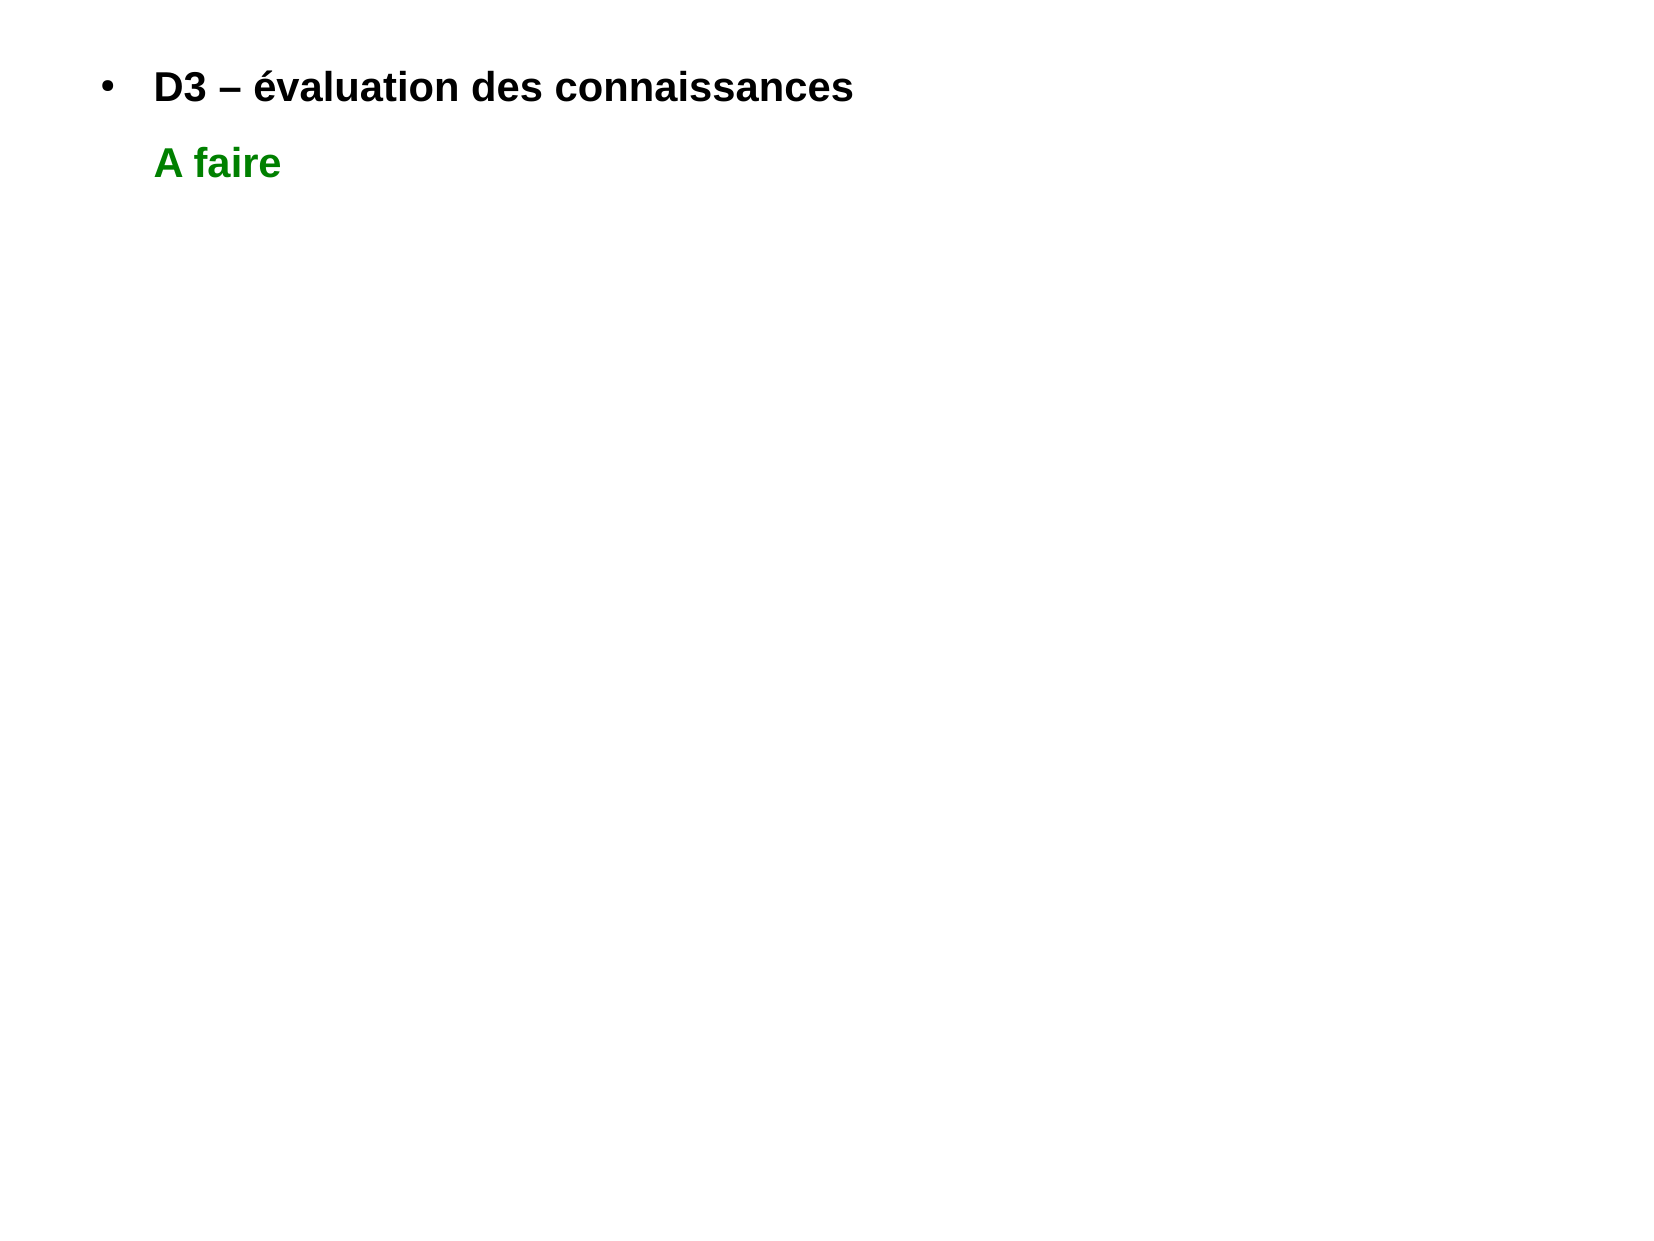

# D3 – évaluation des connaissances
A faire